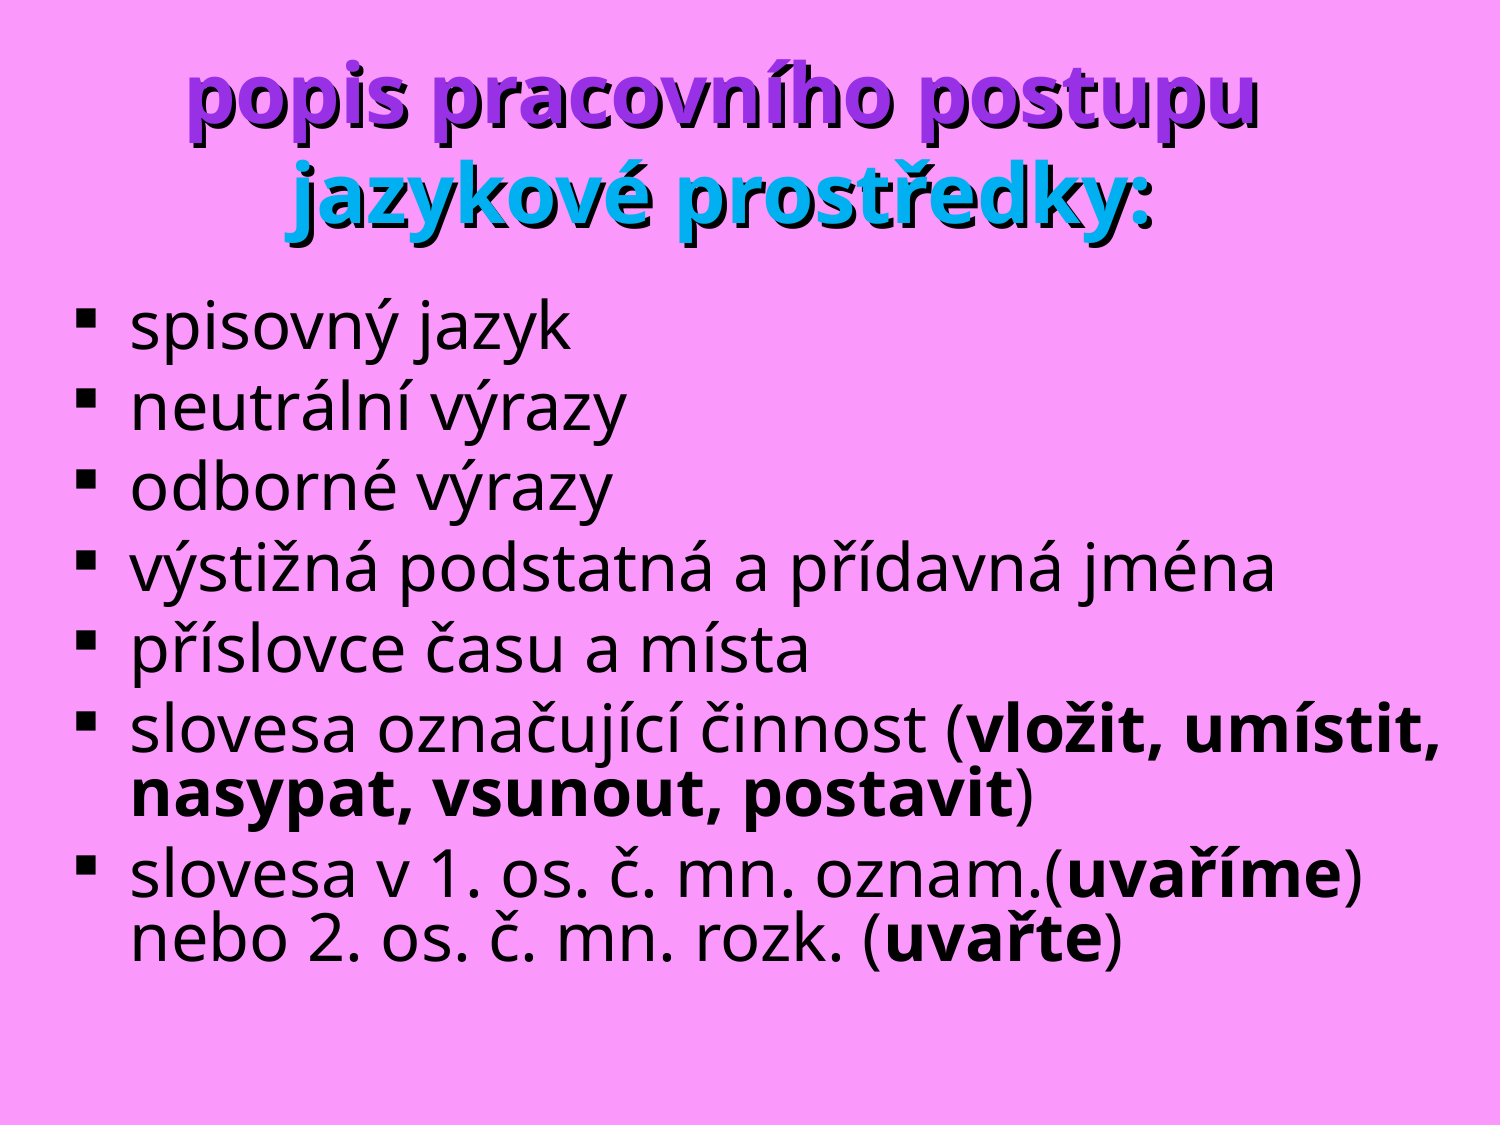

# popis pracovního postupu jazykové prostředky:
spisovný jazyk
neutrální výrazy
odborné výrazy
výstižná podstatná a přídavná jména
příslovce času a místa
slovesa označující činnost (vložit, umístit, nasypat, vsunout, postavit)
slovesa v 1. os. č. mn. oznam.(uvaříme) nebo 2. os. č. mn. rozk. (uvařte)